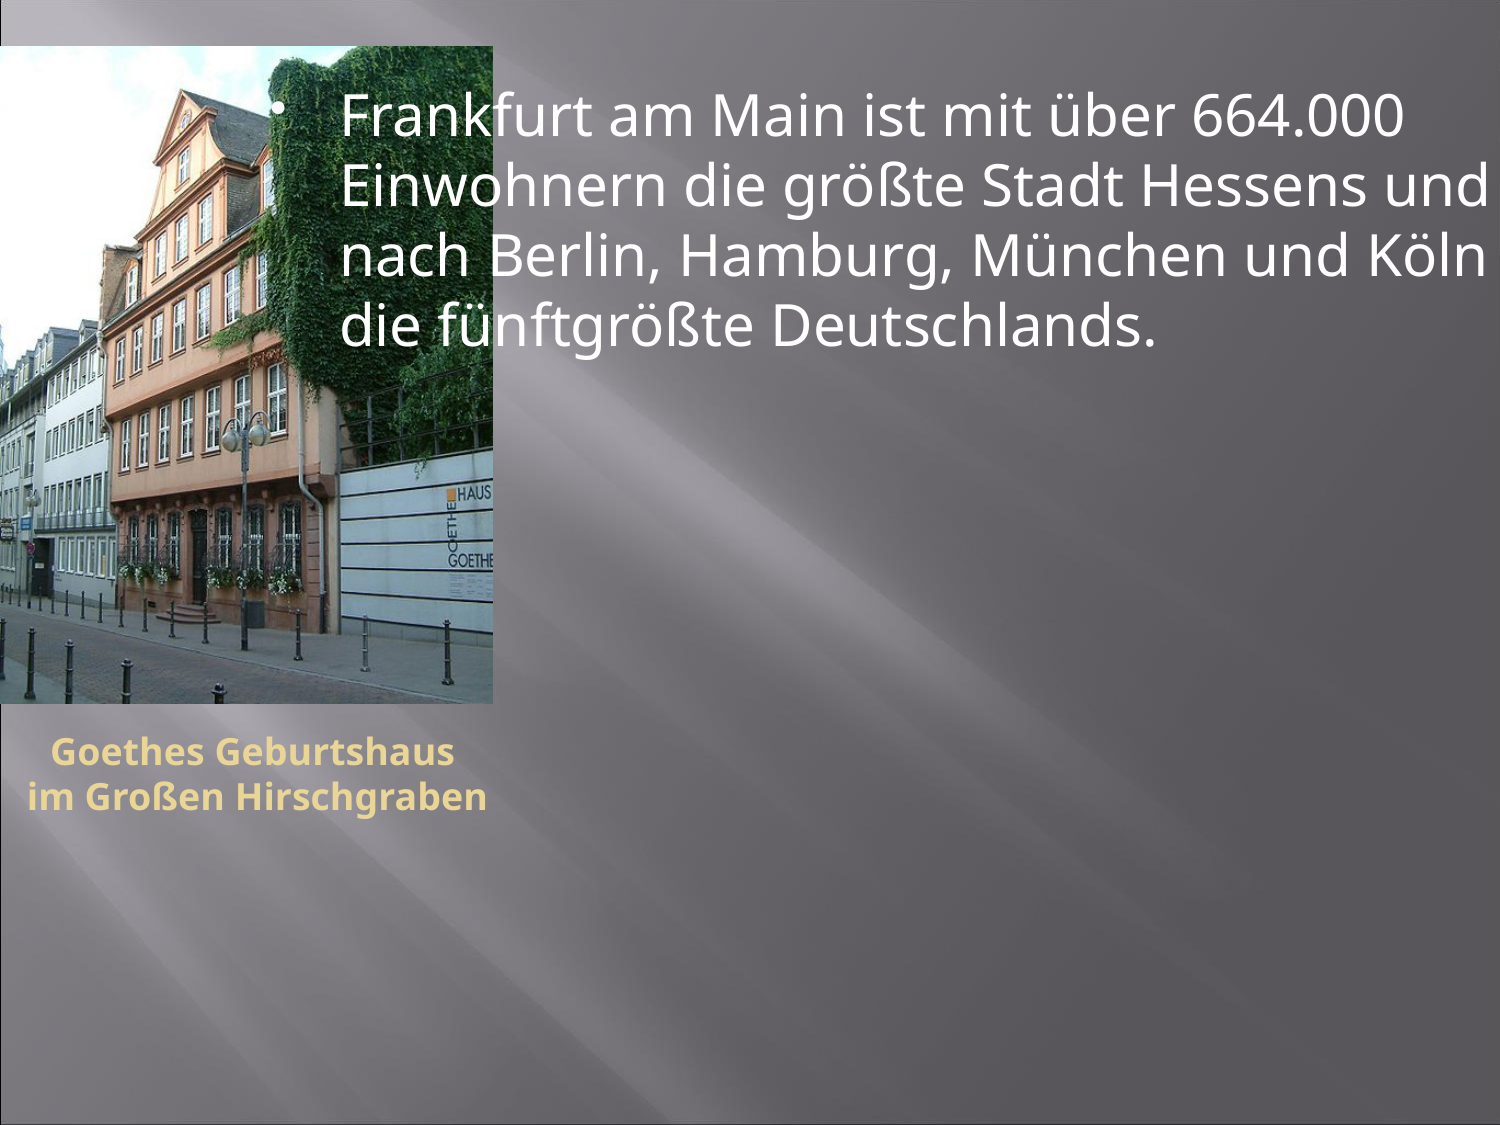

# Frankfurt am Main ist mit über 664.000 Einwohnern die größte Stadt Hessens und nach Berlin, Hamburg, München und Köln die fünftgrößte Deutschlands.
Goethes Geburtshaus
im Großen Hirschgraben